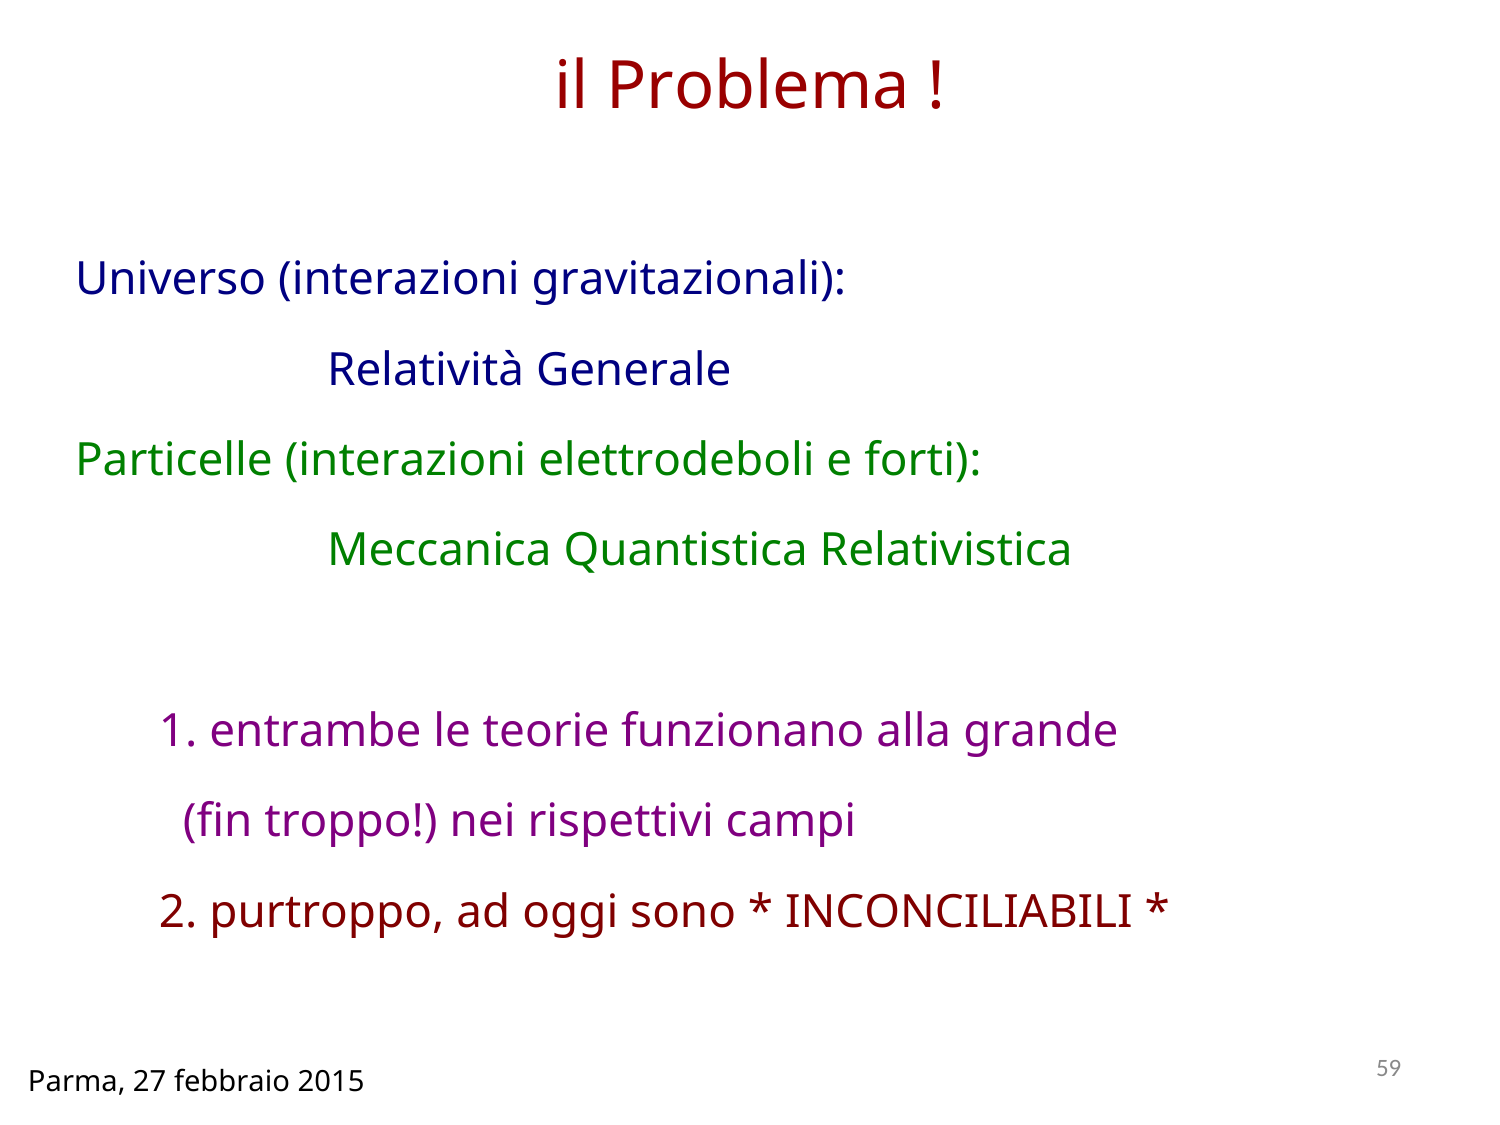

il Problema !
Universo (interazioni gravitazionali):‏
 Relatività Generale
Particelle (interazioni elettrodeboli e forti)‏:
 Meccanica Quantistica Relativistica
 1. entrambe le teorie funzionano alla grande
 (fin troppo!) nei rispettivi campi
 2. purtroppo, ad oggi sono * INCONCILIABILI *
59